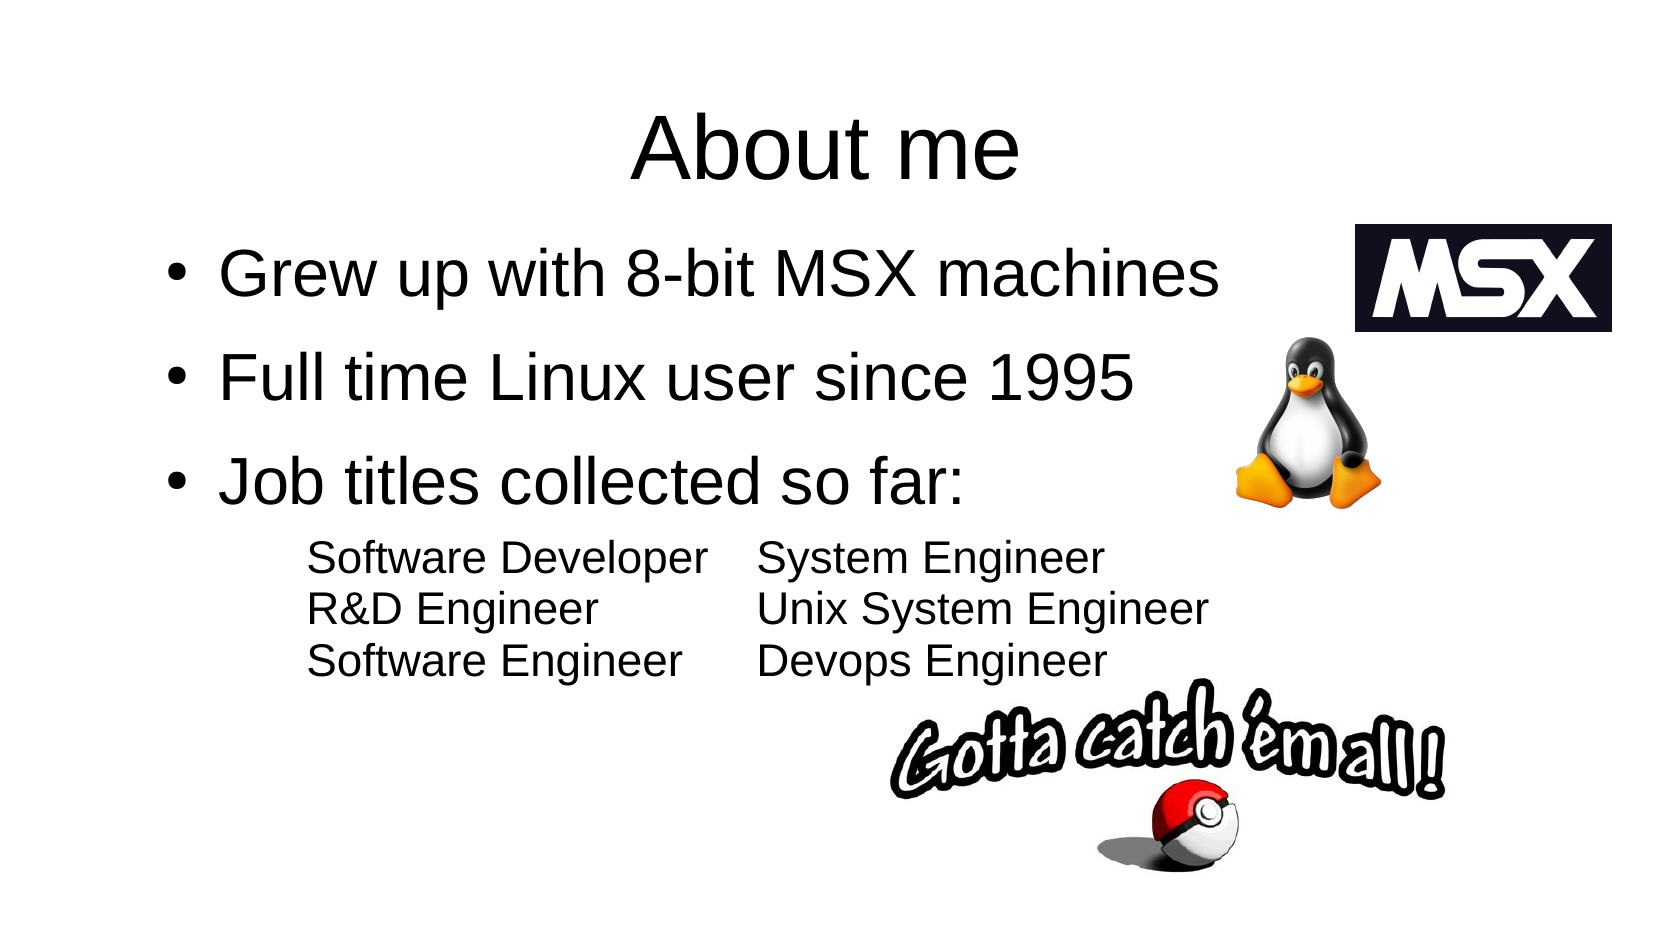

# About me
Grew up with 8-bit MSX machines
Full time Linux user since 1995
Job titles collected so far:
Software Developer	System Engineer
R&D Engineer 	Unix System Engineer
Software Engineer 	Devops Engineer